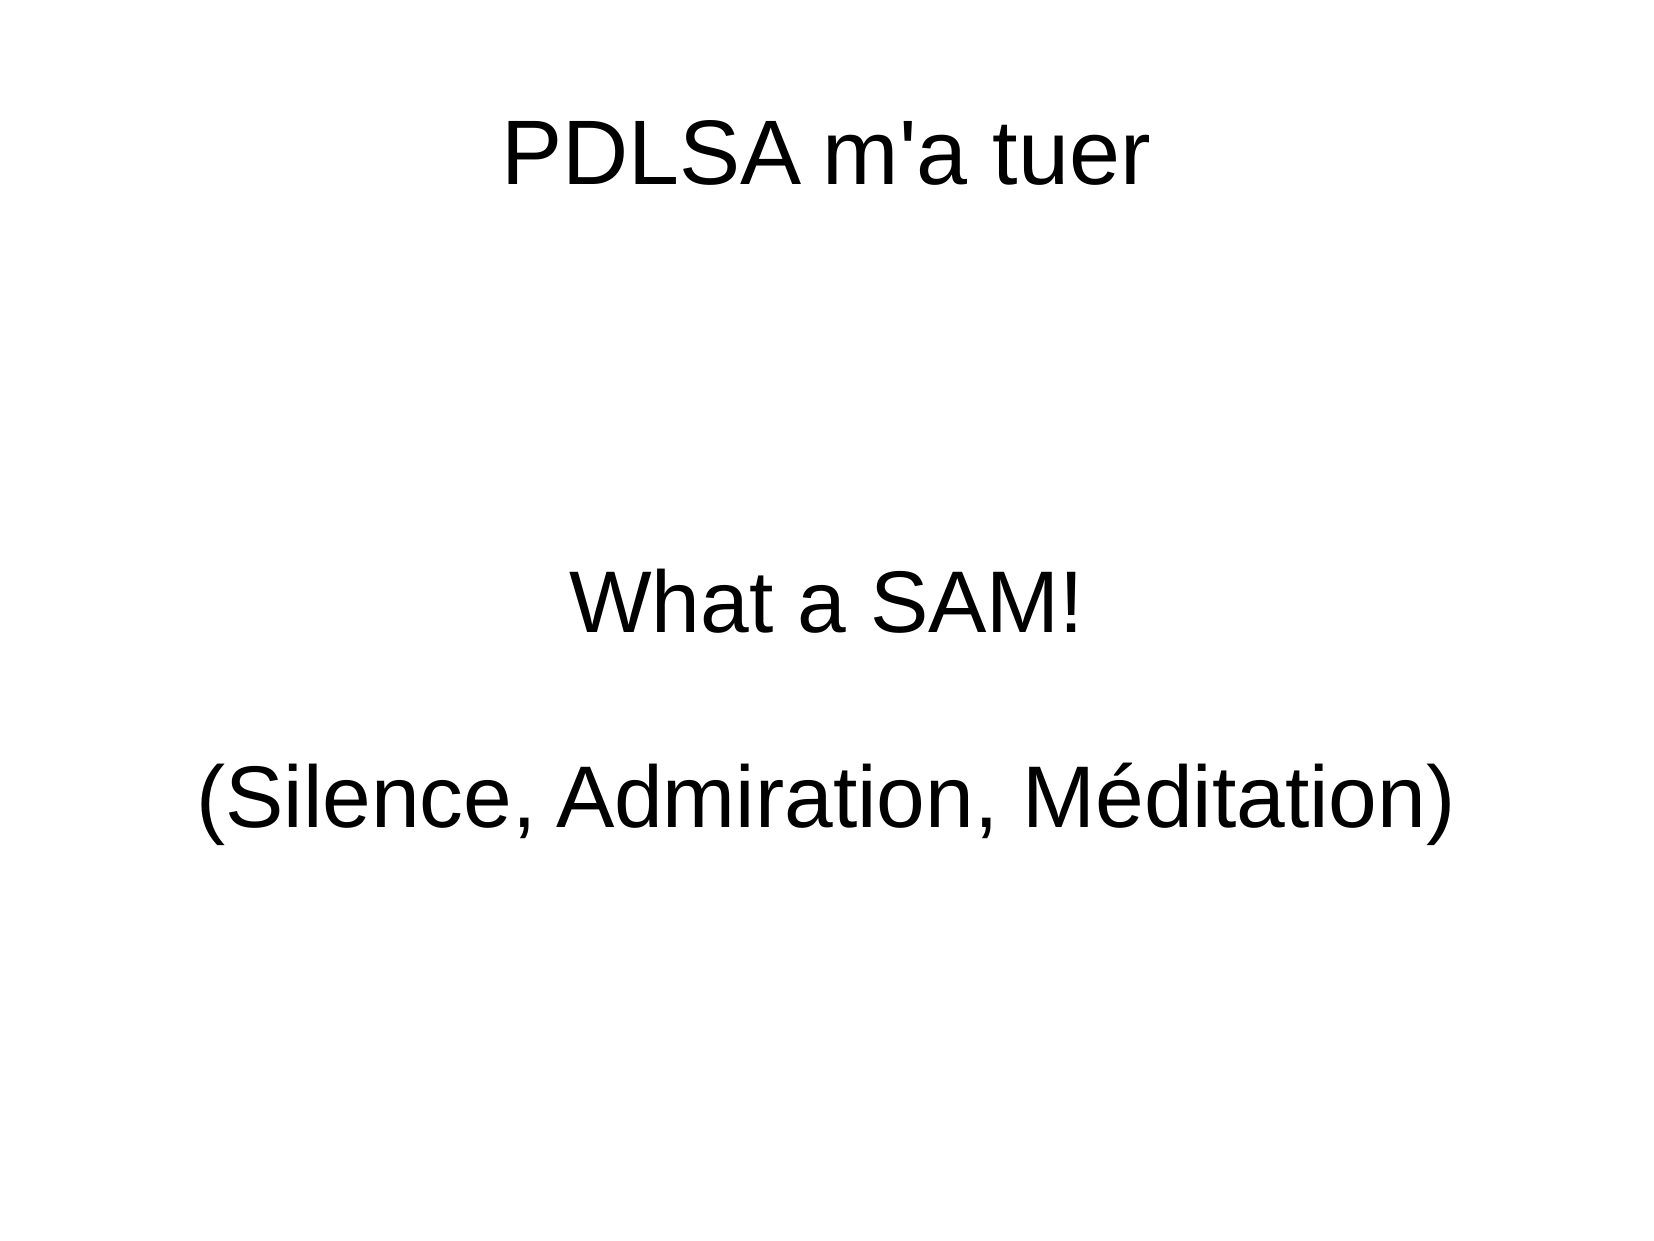

# PDLSA m'a tuer
What a SAM!
(Silence, Admiration, Méditation)